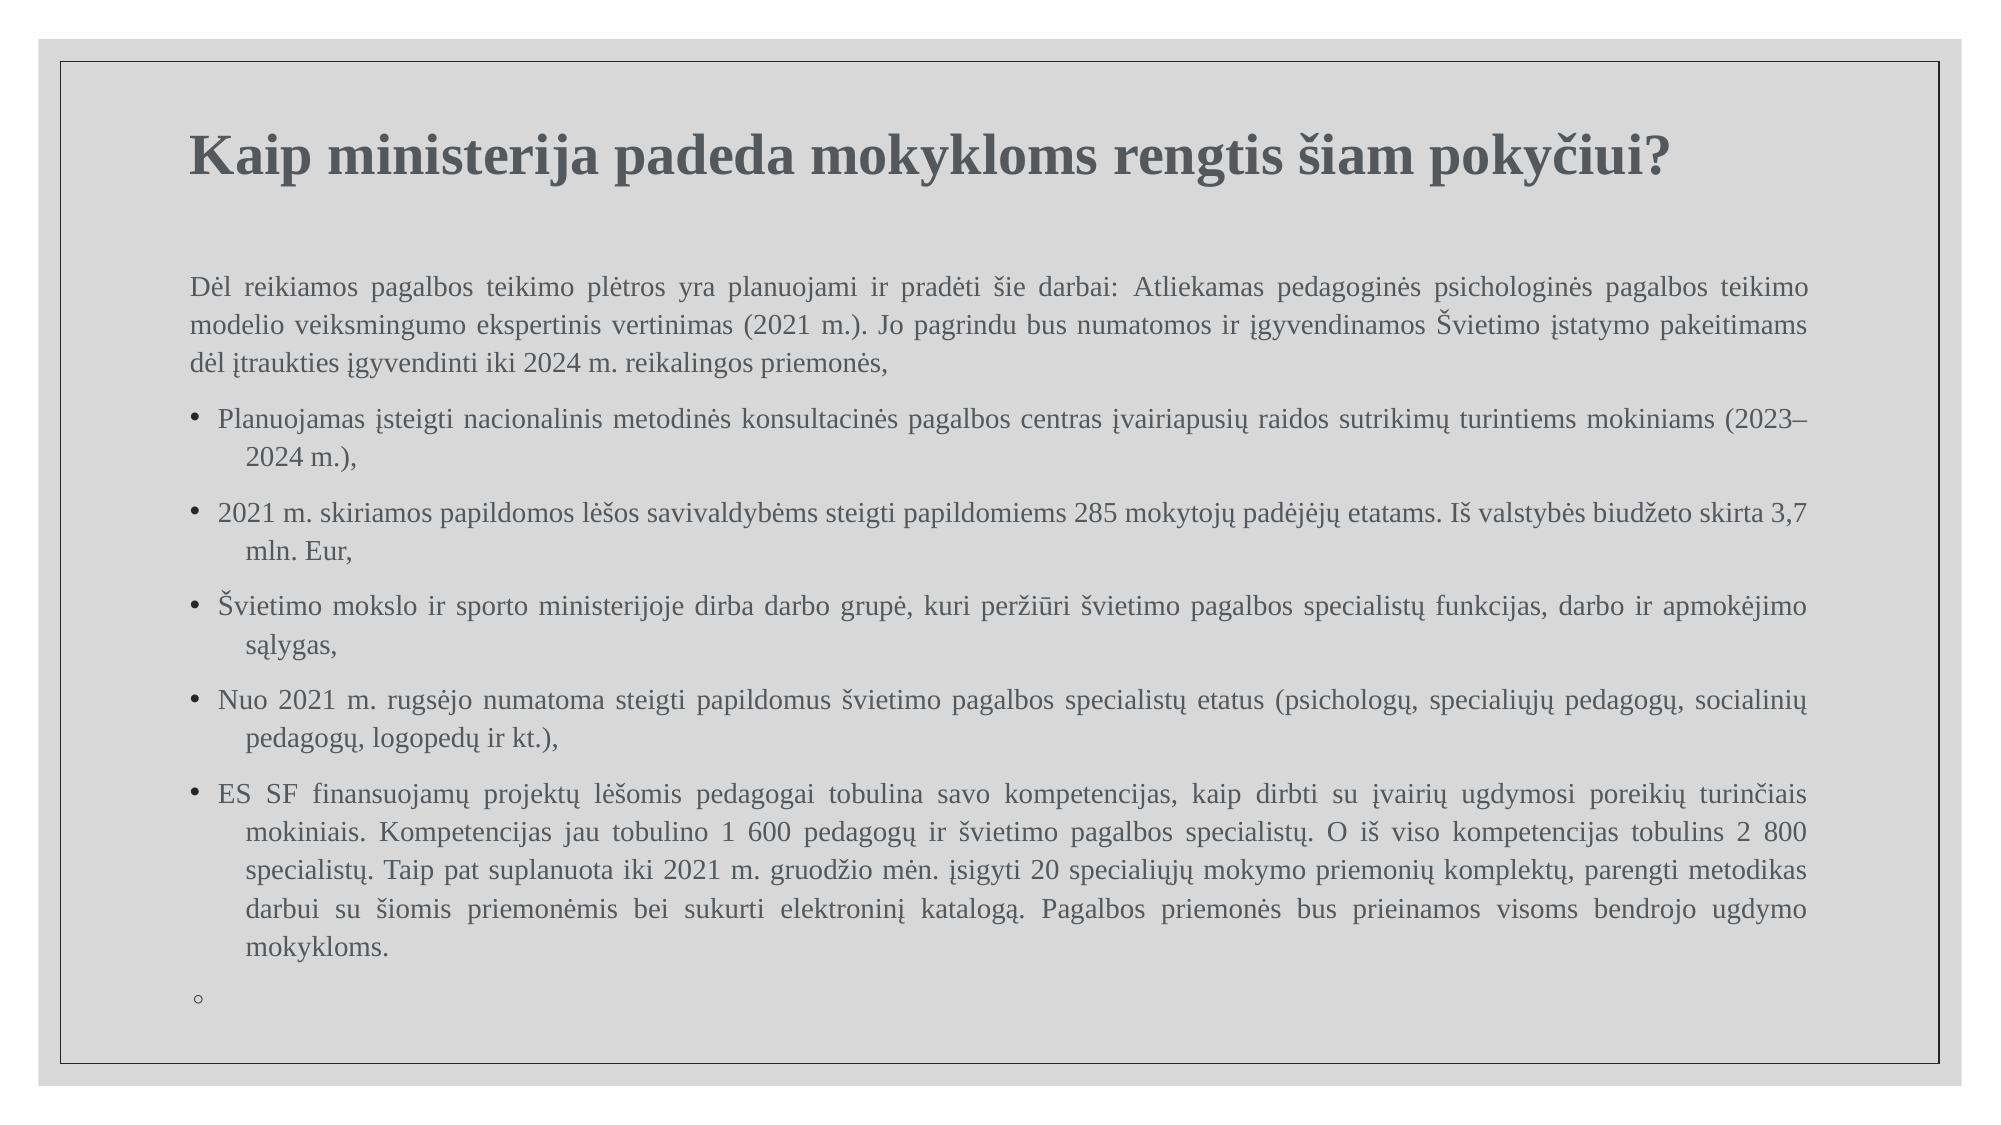

# Kaip ministerija padeda mokykloms rengtis šiam pokyčiui?
Dėl reikiamos pagalbos teikimo plėtros yra planuojami ir pradėti šie darbai: Atliekamas pedagoginės psichologinės pagalbos teikimo modelio veiksmingumo ekspertinis vertinimas (2021 m.). Jo pagrindu bus numatomos ir įgyvendinamos Švietimo įstatymo pakeitimams dėl įtraukties įgyvendinti iki 2024 m. reikalingos priemonės,
Planuojamas įsteigti nacionalinis metodinės konsultacinės pagalbos centras įvairiapusių raidos sutrikimų turintiems mokiniams (2023–2024 m.),
2021 m. skiriamos papildomos lėšos savivaldybėms steigti papildomiems 285 mokytojų padėjėjų etatams. Iš valstybės biudžeto skirta 3,7 mln. Eur,
Švietimo mokslo ir sporto ministerijoje dirba darbo grupė, kuri peržiūri švietimo pagalbos specialistų funkcijas, darbo ir apmokėjimo sąlygas,
Nuo 2021 m. rugsėjo numatoma steigti papildomus švietimo pagalbos specialistų etatus (psichologų, specialiųjų pedagogų, socialinių pedagogų, logopedų ir kt.),
ES SF finansuojamų projektų lėšomis pedagogai tobulina savo kompetencijas, kaip dirbti su įvairių ugdymosi poreikių turinčiais mokiniais. Kompetencijas jau tobulino 1 600 pedagogų ir švietimo pagalbos specialistų. O iš viso kompetencijas tobulins 2 800 specialistų. Taip pat suplanuota iki 2021 m. gruodžio mėn. įsigyti 20 specialiųjų mokymo priemonių komplektų, parengti metodikas darbui su šiomis priemonėmis bei sukurti elektroninį katalogą. Pagalbos priemonės bus prieinamos visoms bendrojo ugdymo mokykloms.